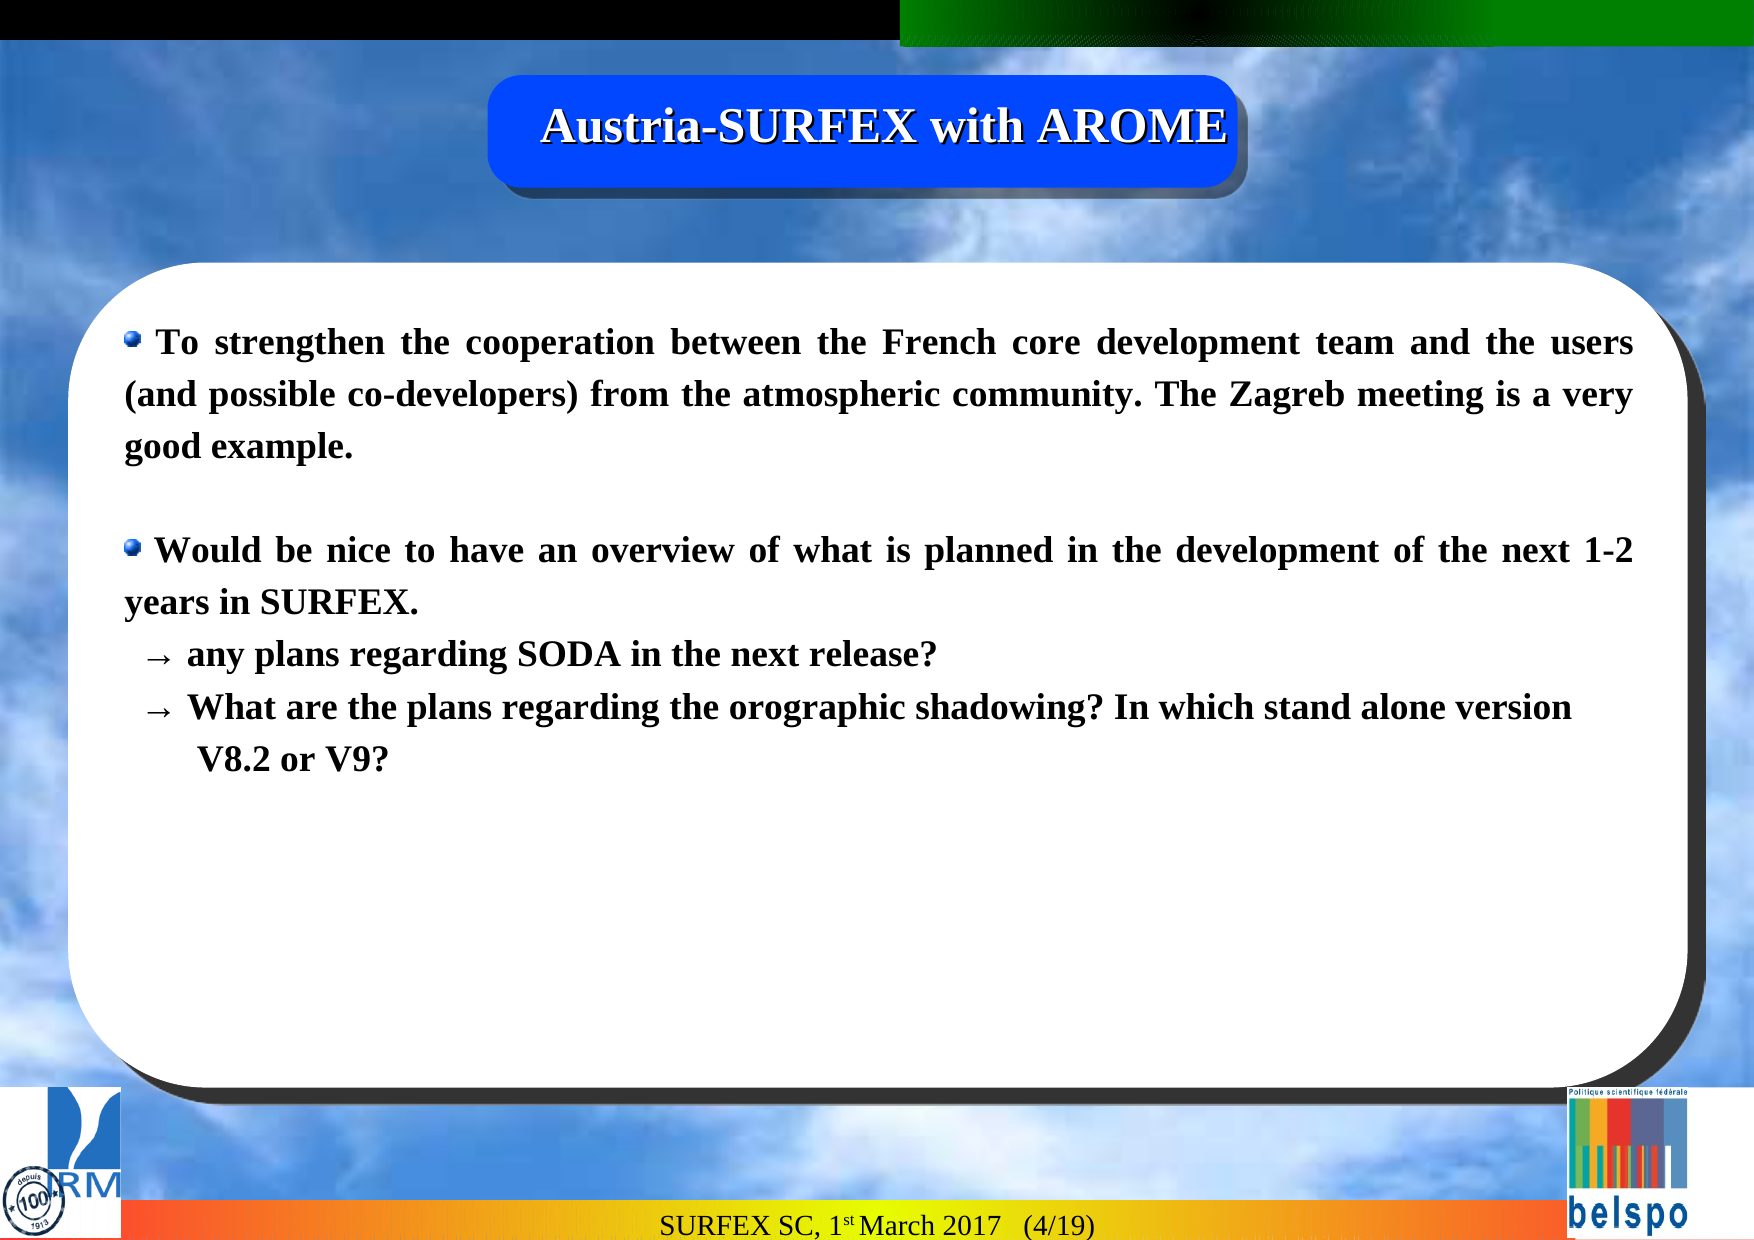

Austria-SURFEX with AROME
 To strengthen the cooperation between the French core development team and the users (and possible co-developers) from the atmospheric community. The Zagreb meeting is a very good example.
 Would be nice to have an overview of what is planned in the development of the next 1-2 years in SURFEX.
→ any plans regarding SODA in the next release?
→ What are the plans regarding the orographic shadowing? In which stand alone version
 V8.2 or V9?
SURFEX SC, 1st March 2017 (4/19)